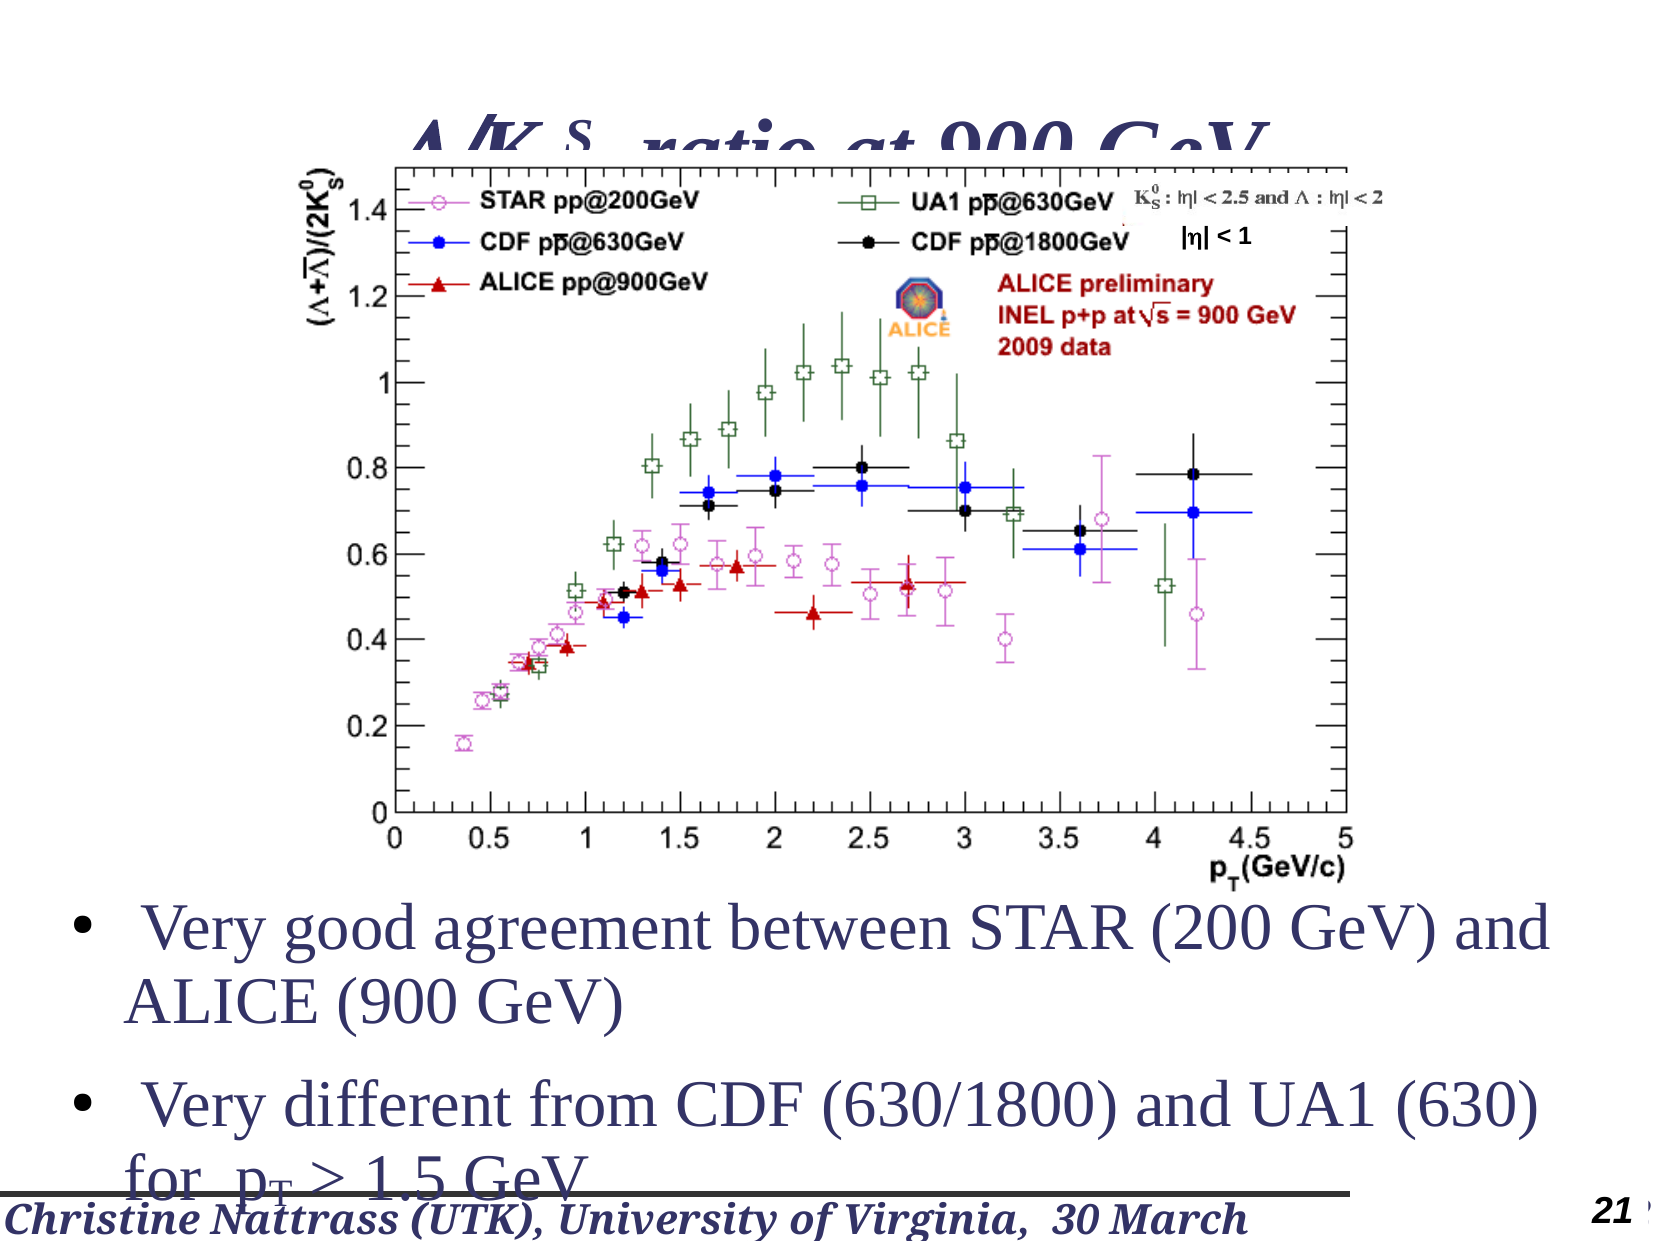

# K0Sratio at 900 GeV
|| < 1
 Very good agreement between STAR (200 GeV) and ALICE (900 GeV)
 Very different from CDF (630/1800) and UA1 (630) for pT > 1.5 GeV
- UA1(630) and CDF(630) don’t agree either …
Different triggers, acceptance, feed-down correction?
21